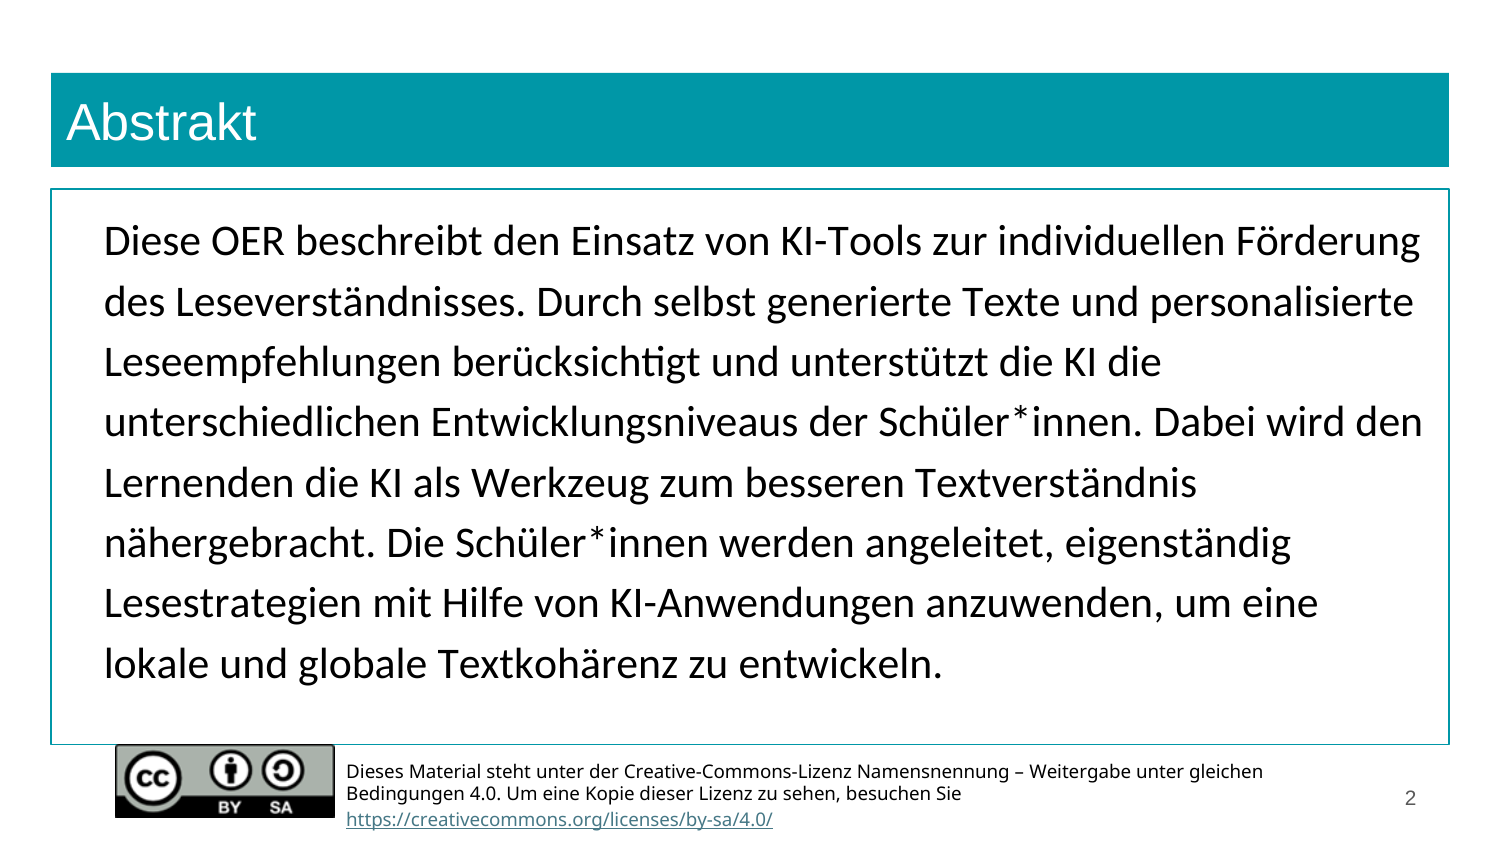

# Abstrakt
Diese OER beschreibt den Einsatz von KI-Tools zur individuellen Förderung des Leseverständnisses. Durch selbst generierte Texte und personalisierte Leseempfehlungen berücksichtigt und unterstützt die KI die unterschiedlichen Entwicklungsniveaus der Schüler*innen. Dabei wird den Lernenden die KI als Werkzeug zum besseren Textverständnis nähergebracht. Die Schüler*innen werden angeleitet, eigenständig Lesestrategien mit Hilfe von KI-Anwendungen anzuwenden, um eine lokale und globale Textkohärenz zu entwickeln.
Dieses Material steht unter der Creative-Commons-Lizenz Namensnennung – Weitergabe unter gleichen Bedingungen 4.0. Um eine Kopie dieser Lizenz zu sehen, besuchen Siehttps://creativecommons.org/licenses/by-sa/4.0/
2